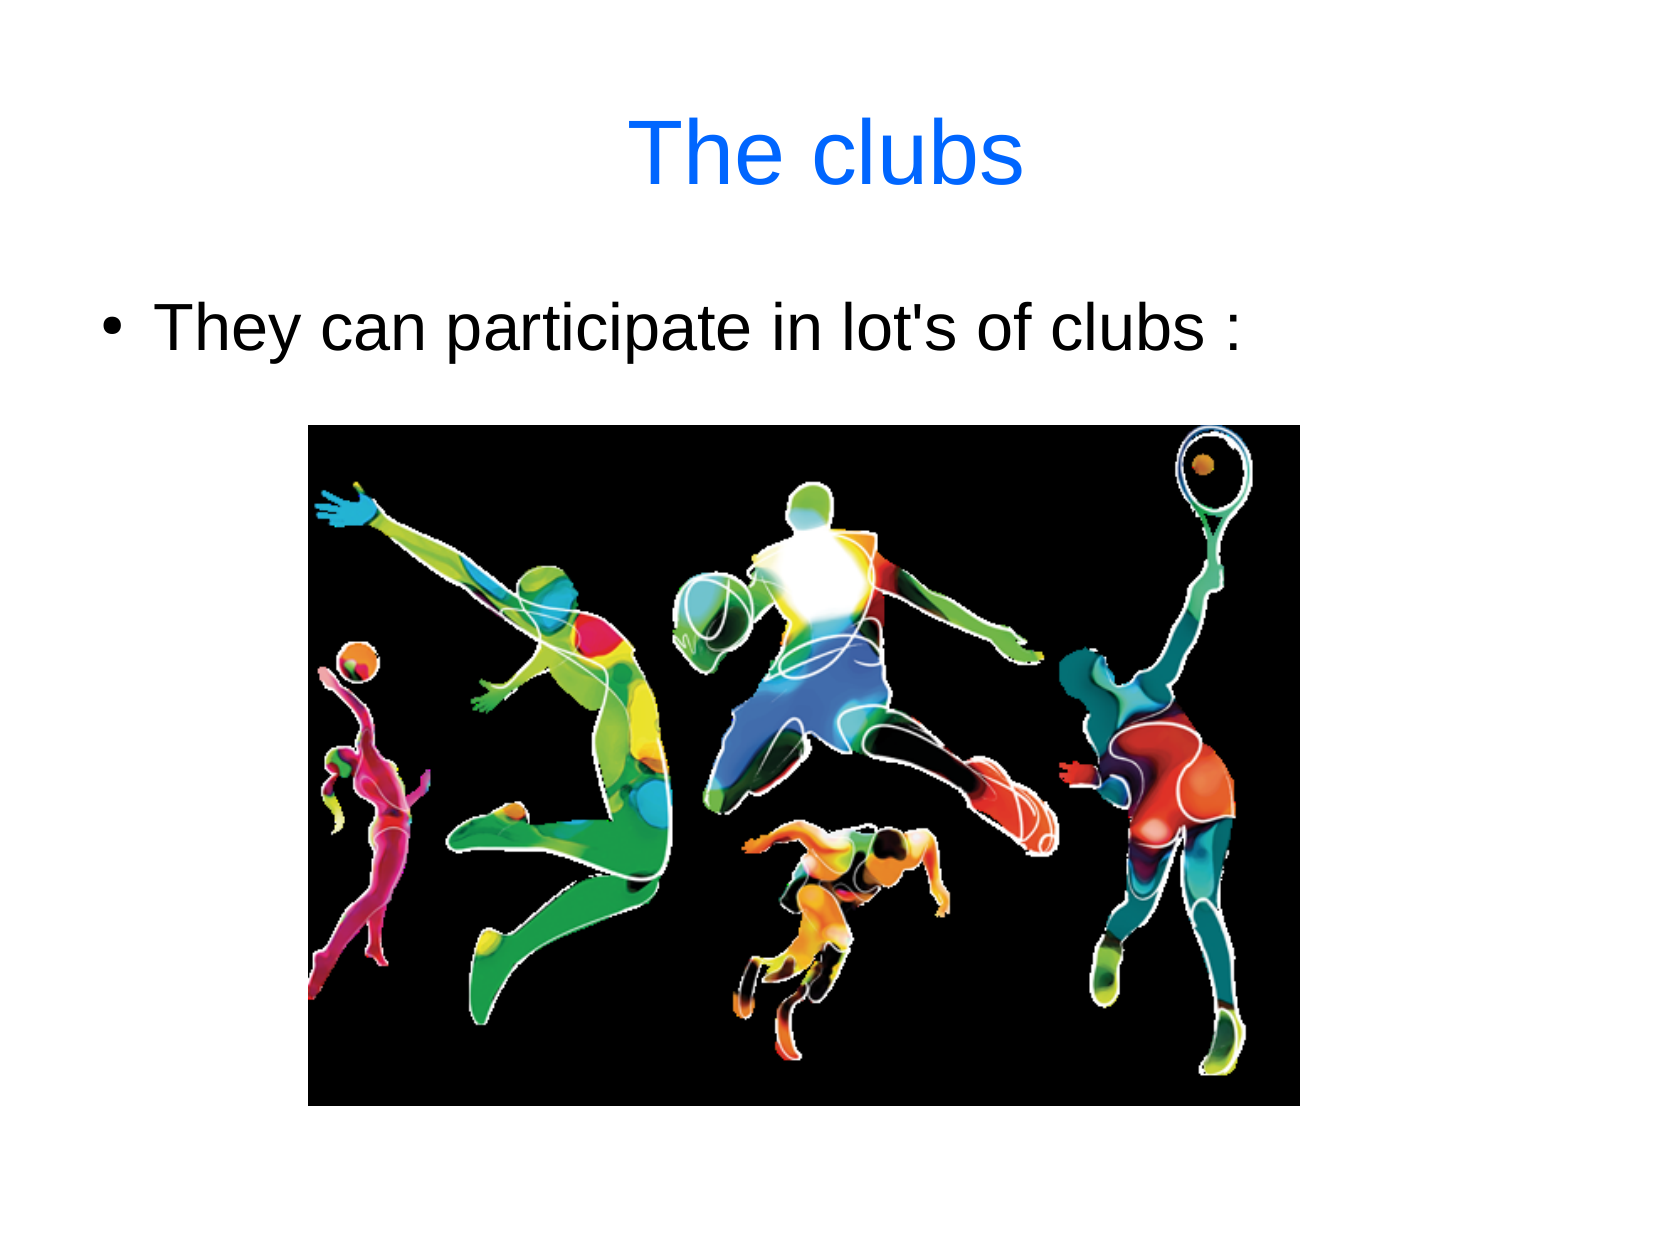

# The clubs
They can participate in lot's of clubs :